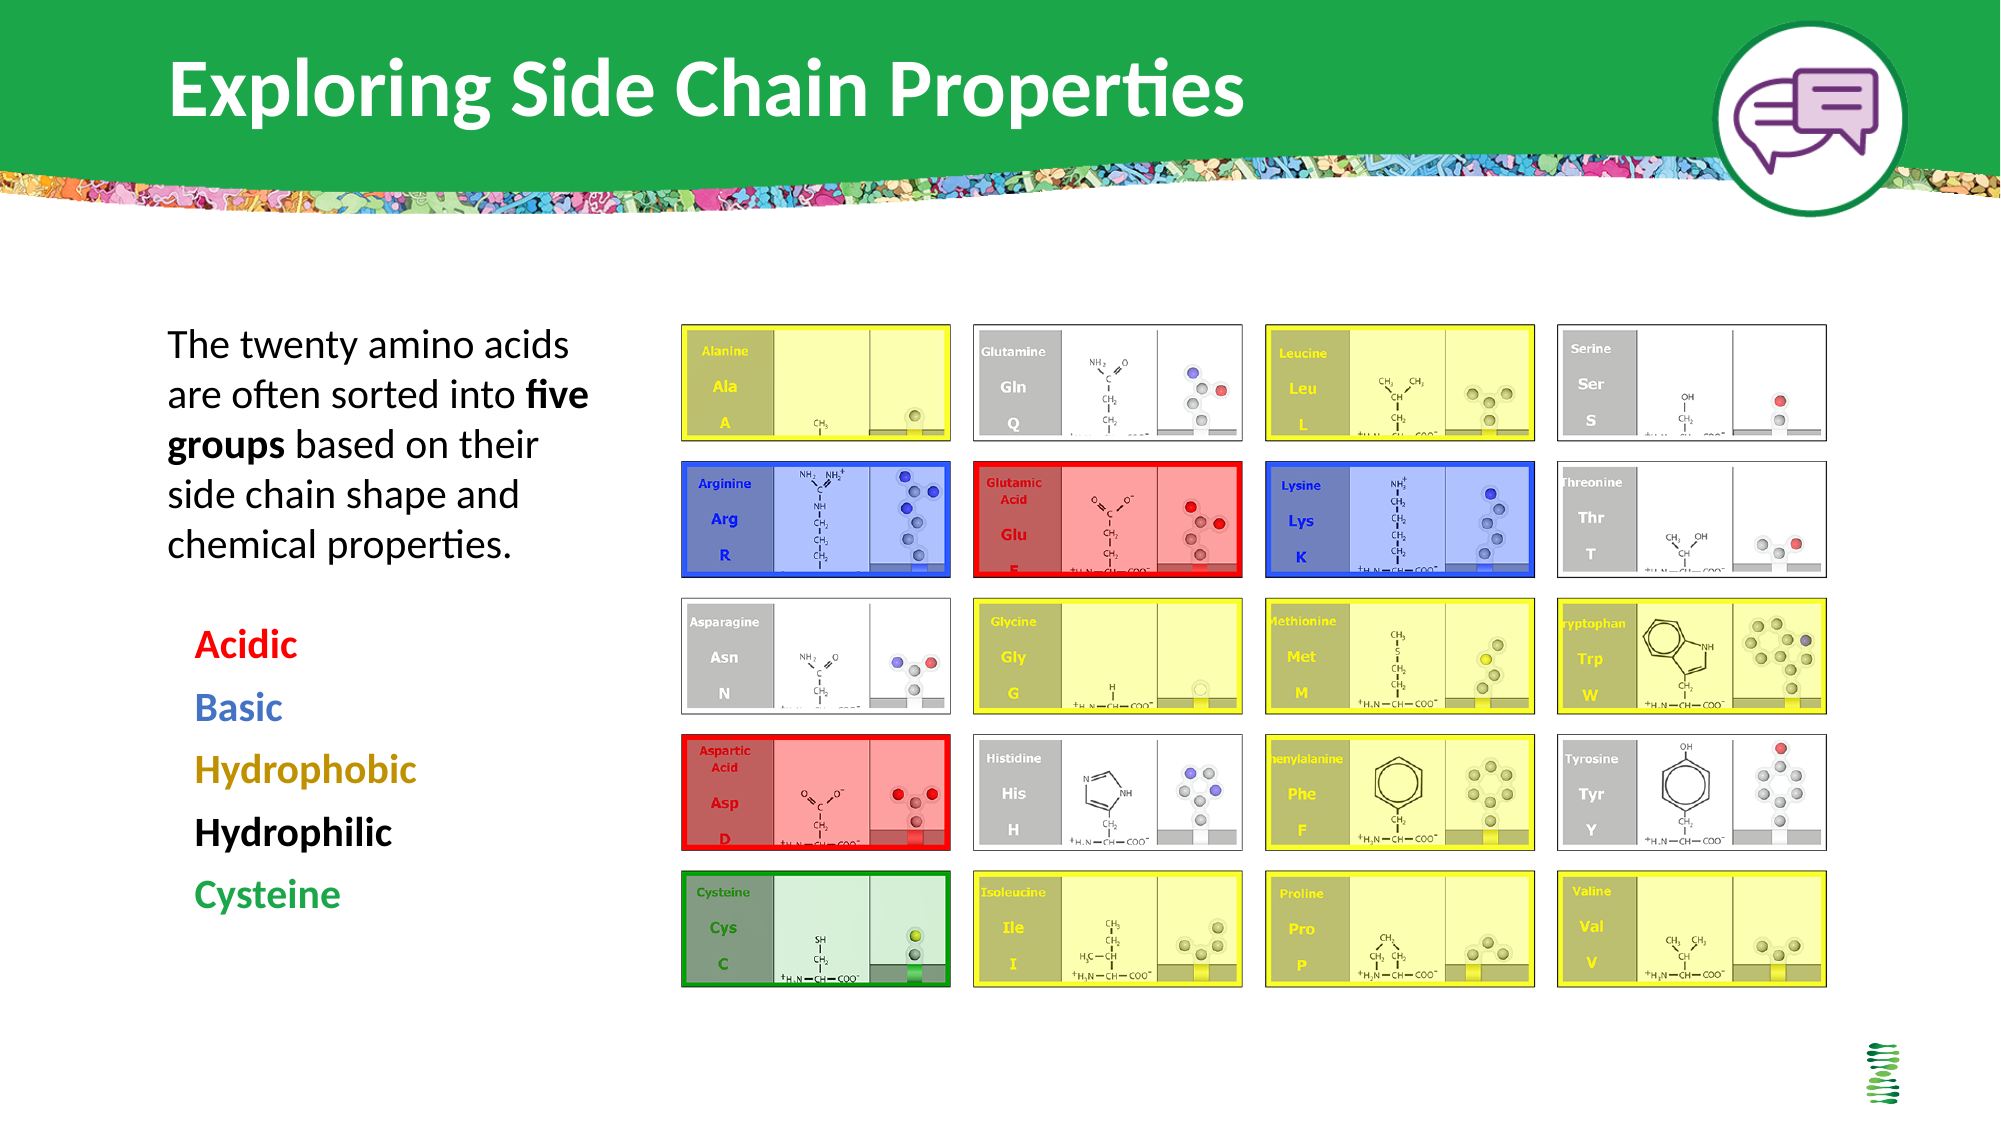

Exploring Side Chain Properties
The twenty amino acids are often sorted into five groups based on their side chain shape and chemical properties.
Acidic
Basic
Hydrophobic
Hydrophilic
Cysteine